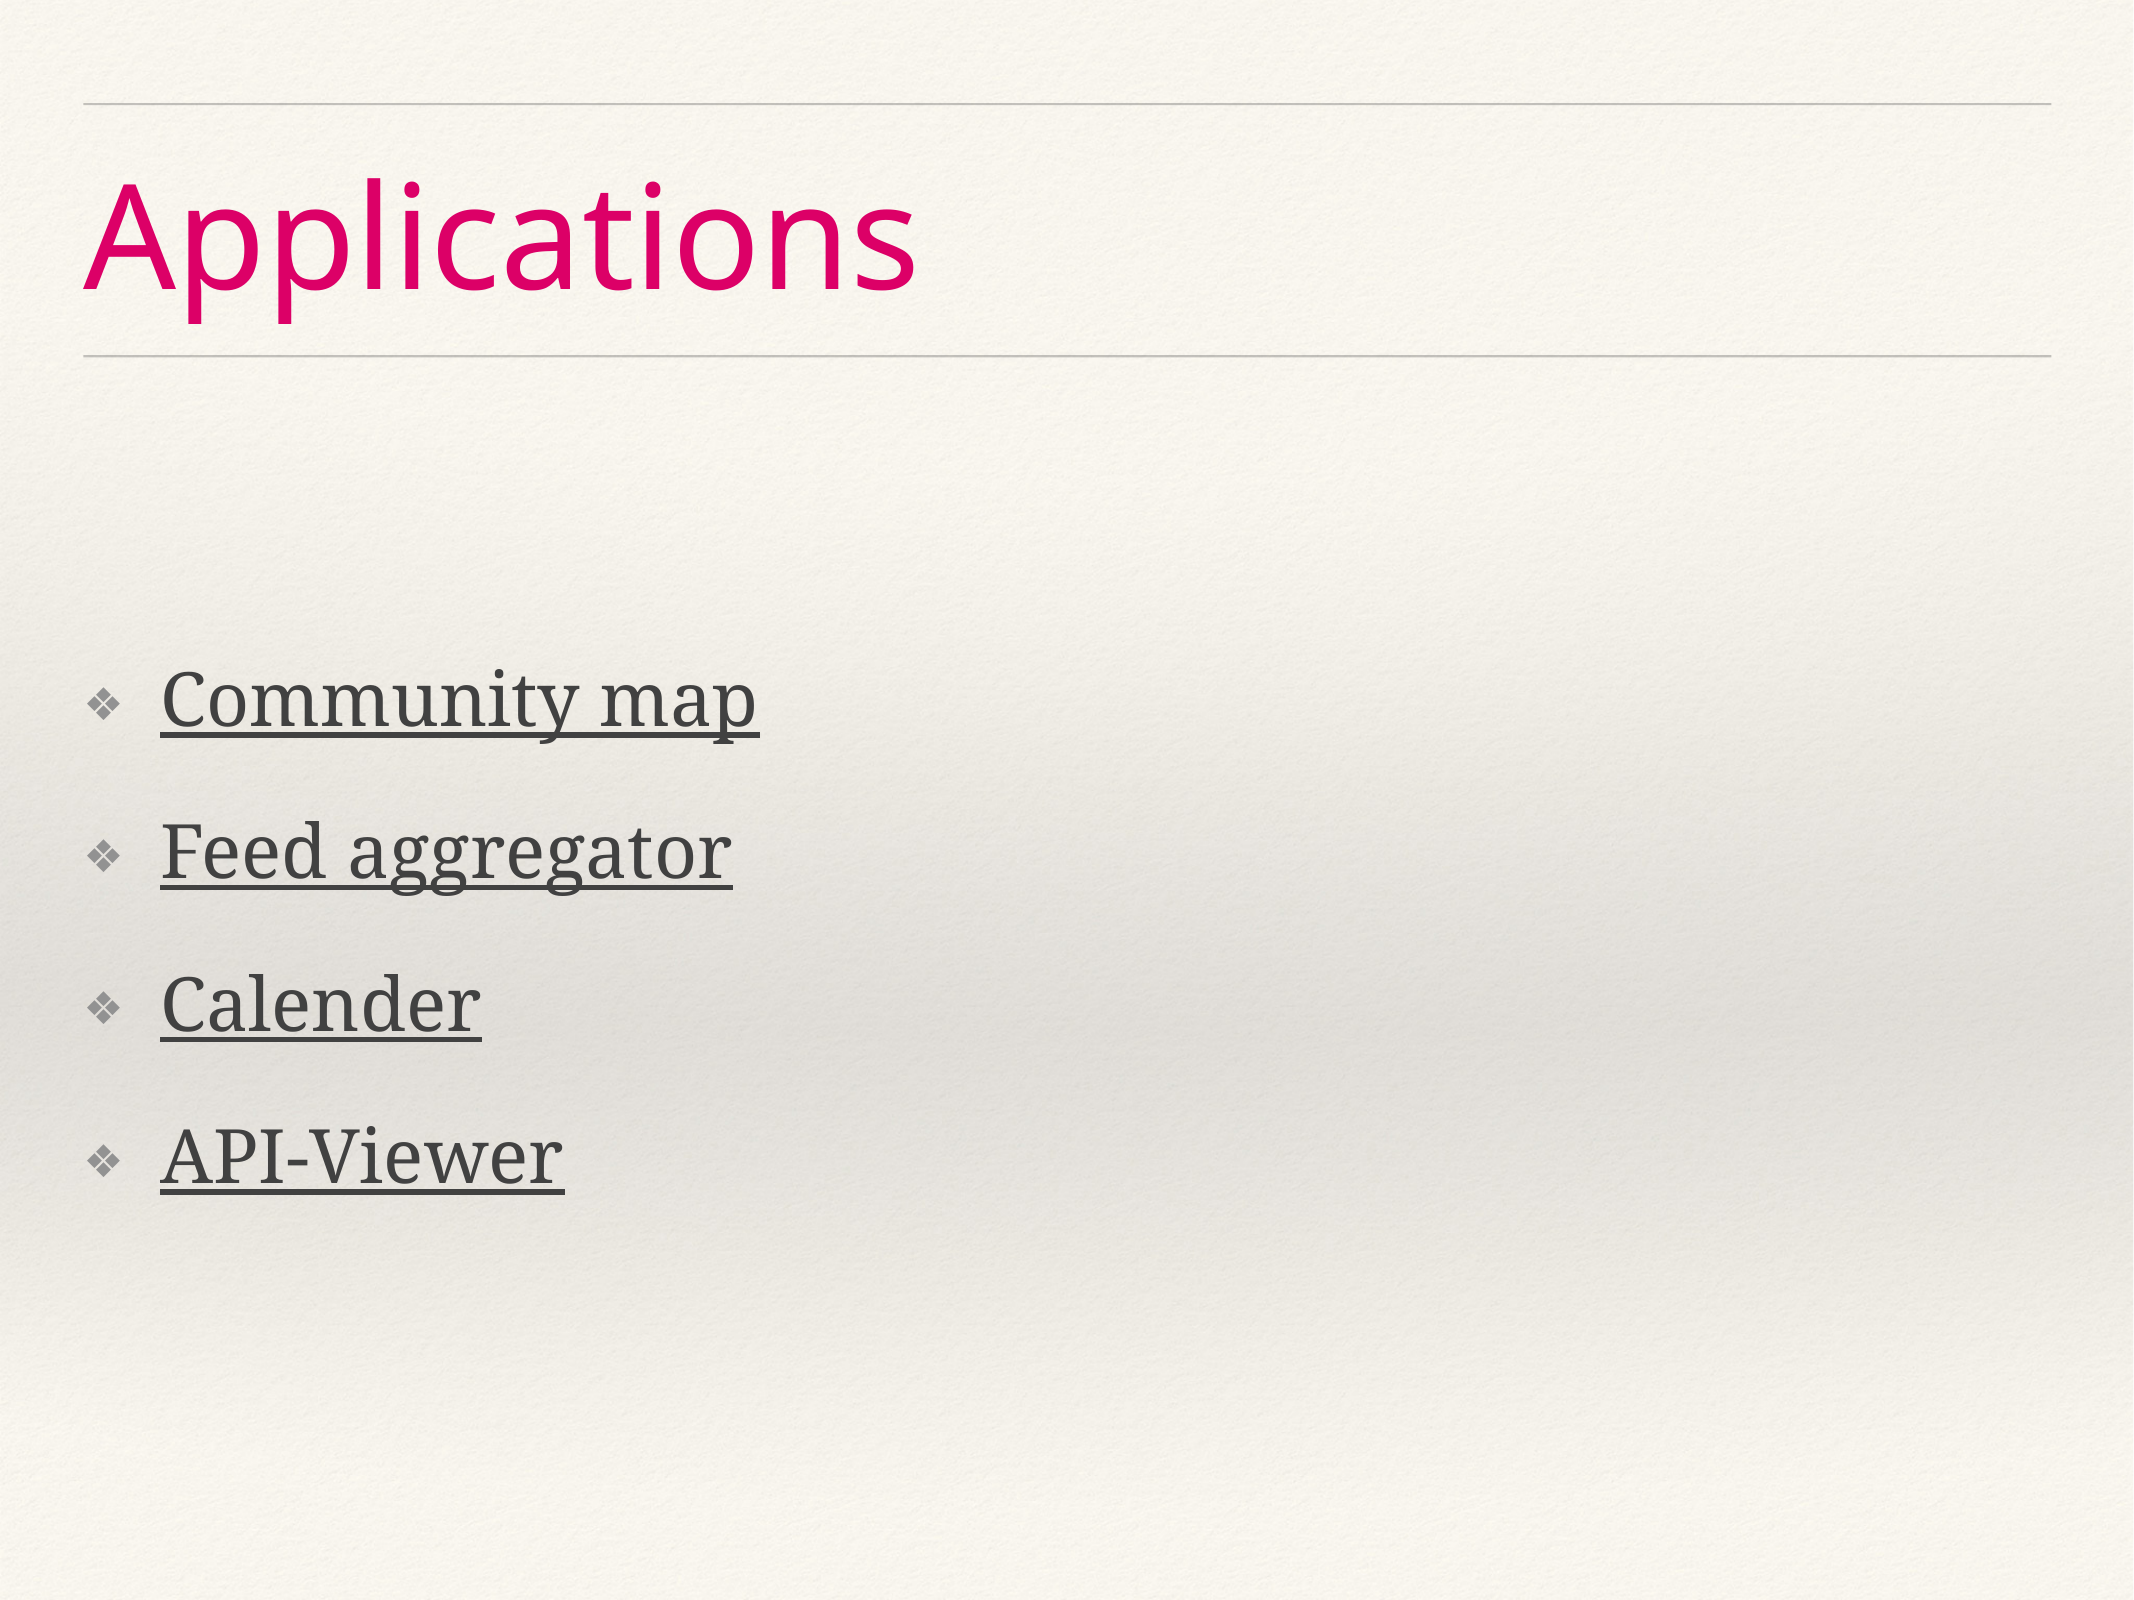

# Applications
Community map
Feed aggregator
Calender
API-Viewer